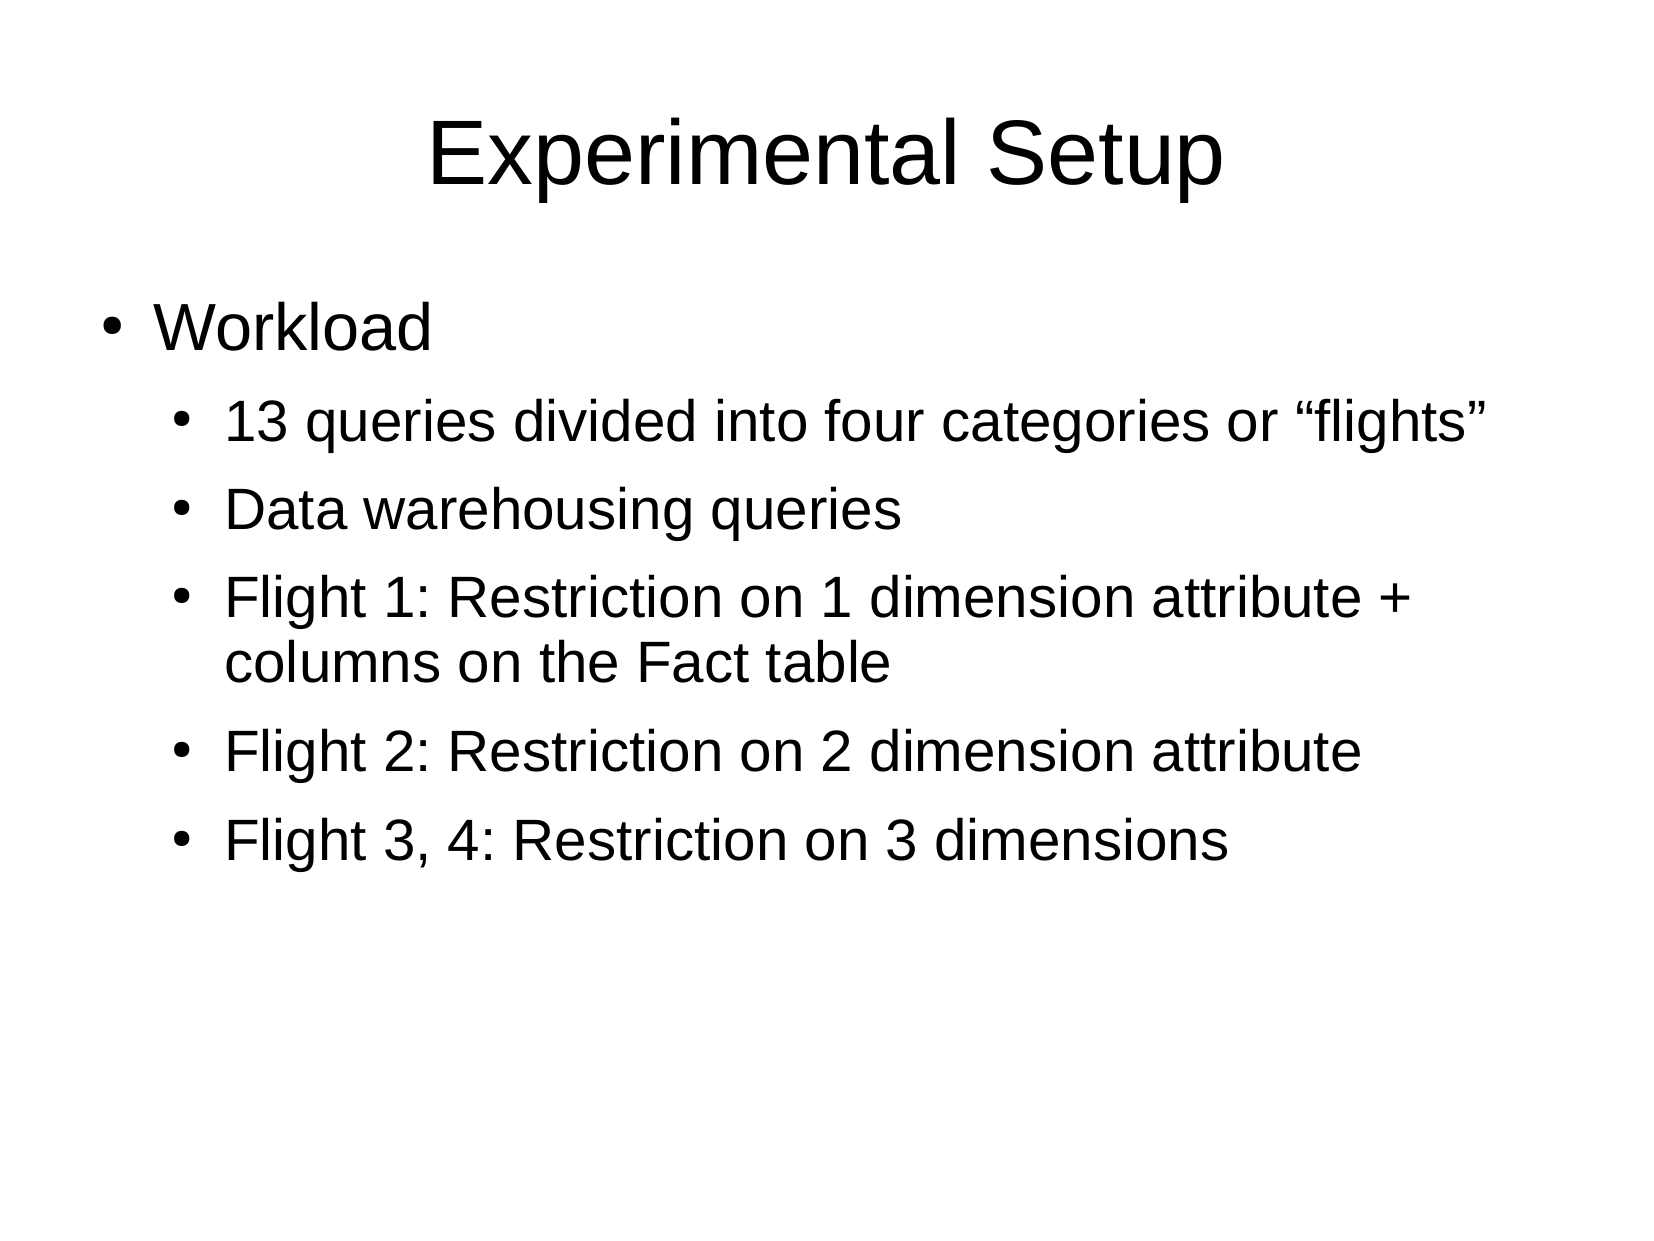

# Experimental Setup
Workload
13 queries divided into four categories or “flights”
Data warehousing queries
Flight 1: Restriction on 1 dimension attribute + columns on the Fact table
Flight 2: Restriction on 2 dimension attribute
Flight 3, 4: Restriction on 3 dimensions